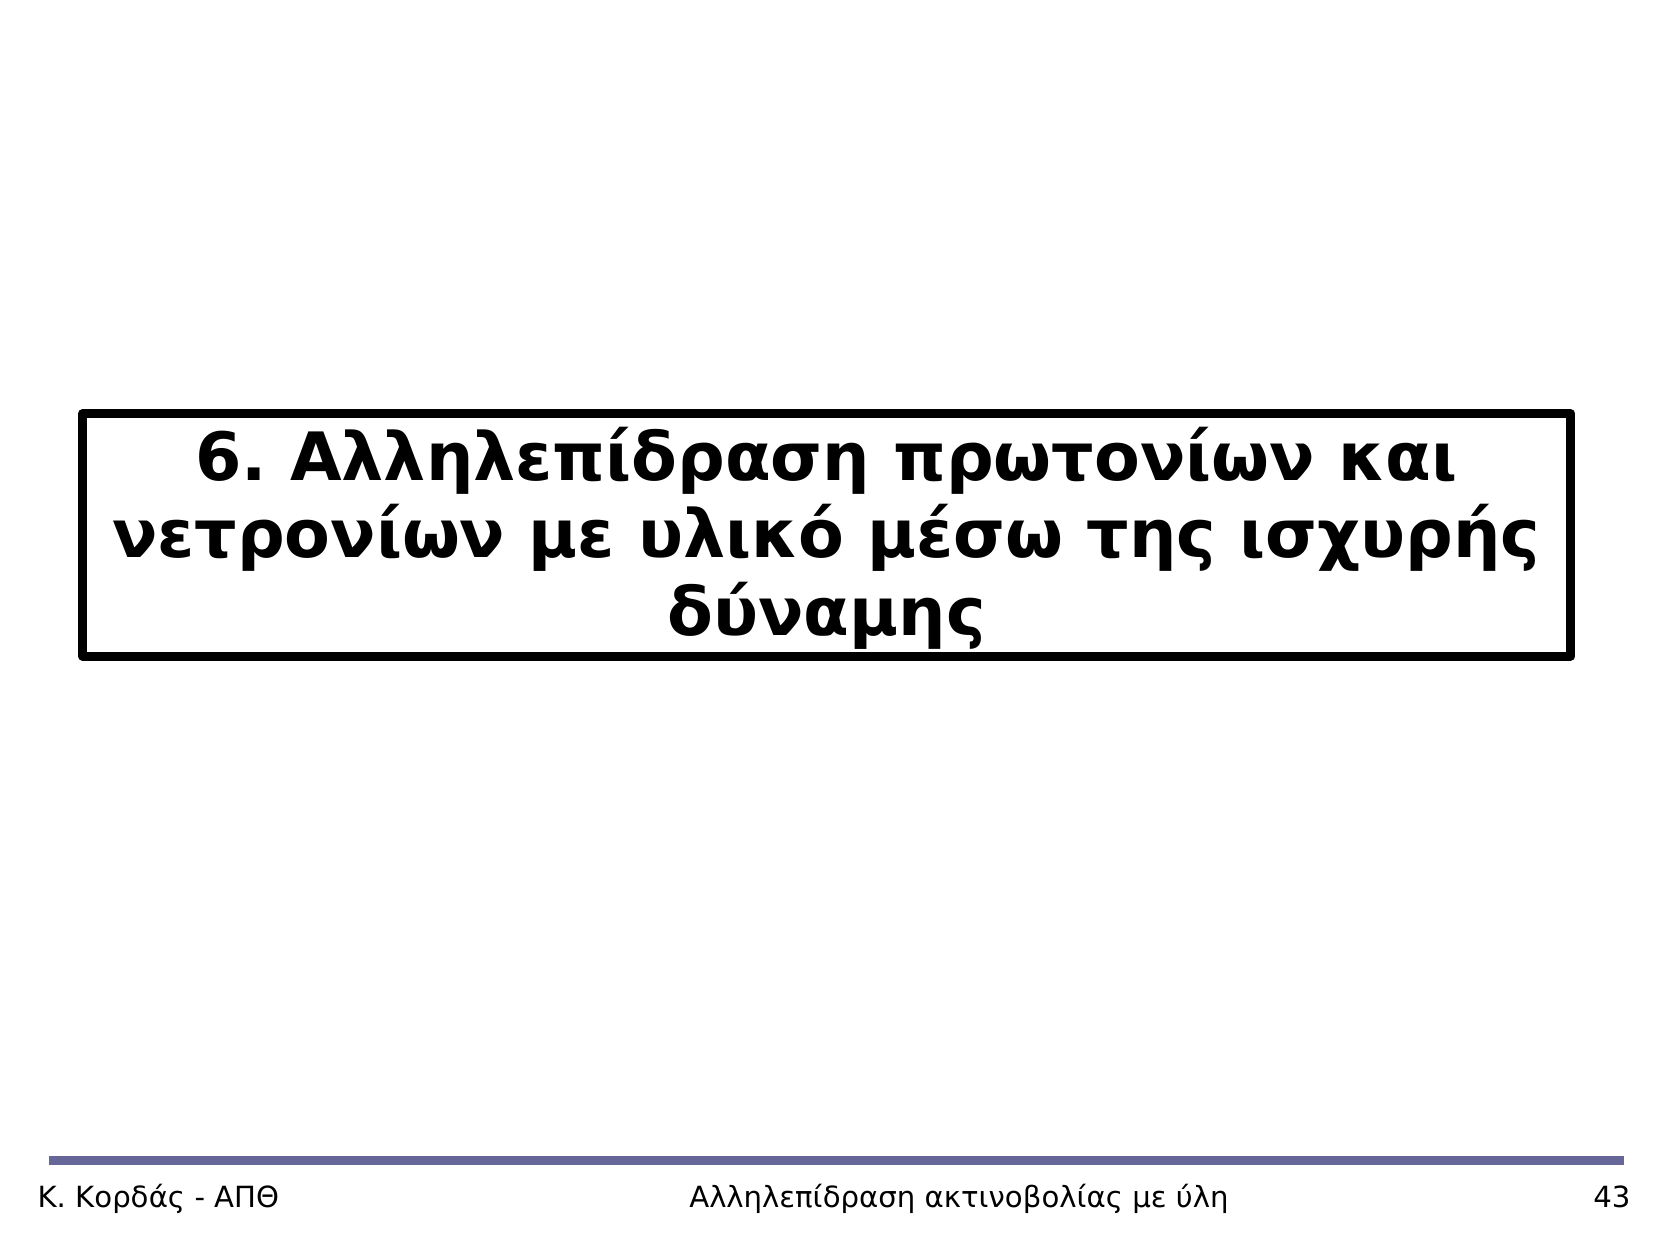

# 6. Αλληλεπίδραση πρωτονίων και νετρονίων με υλικό μέσω της ισχυρής δύναμης
Κ. Κορδάς - ΑΠΘ
Αλληλεπίδραση ακτινοβολίας με ύλη
43